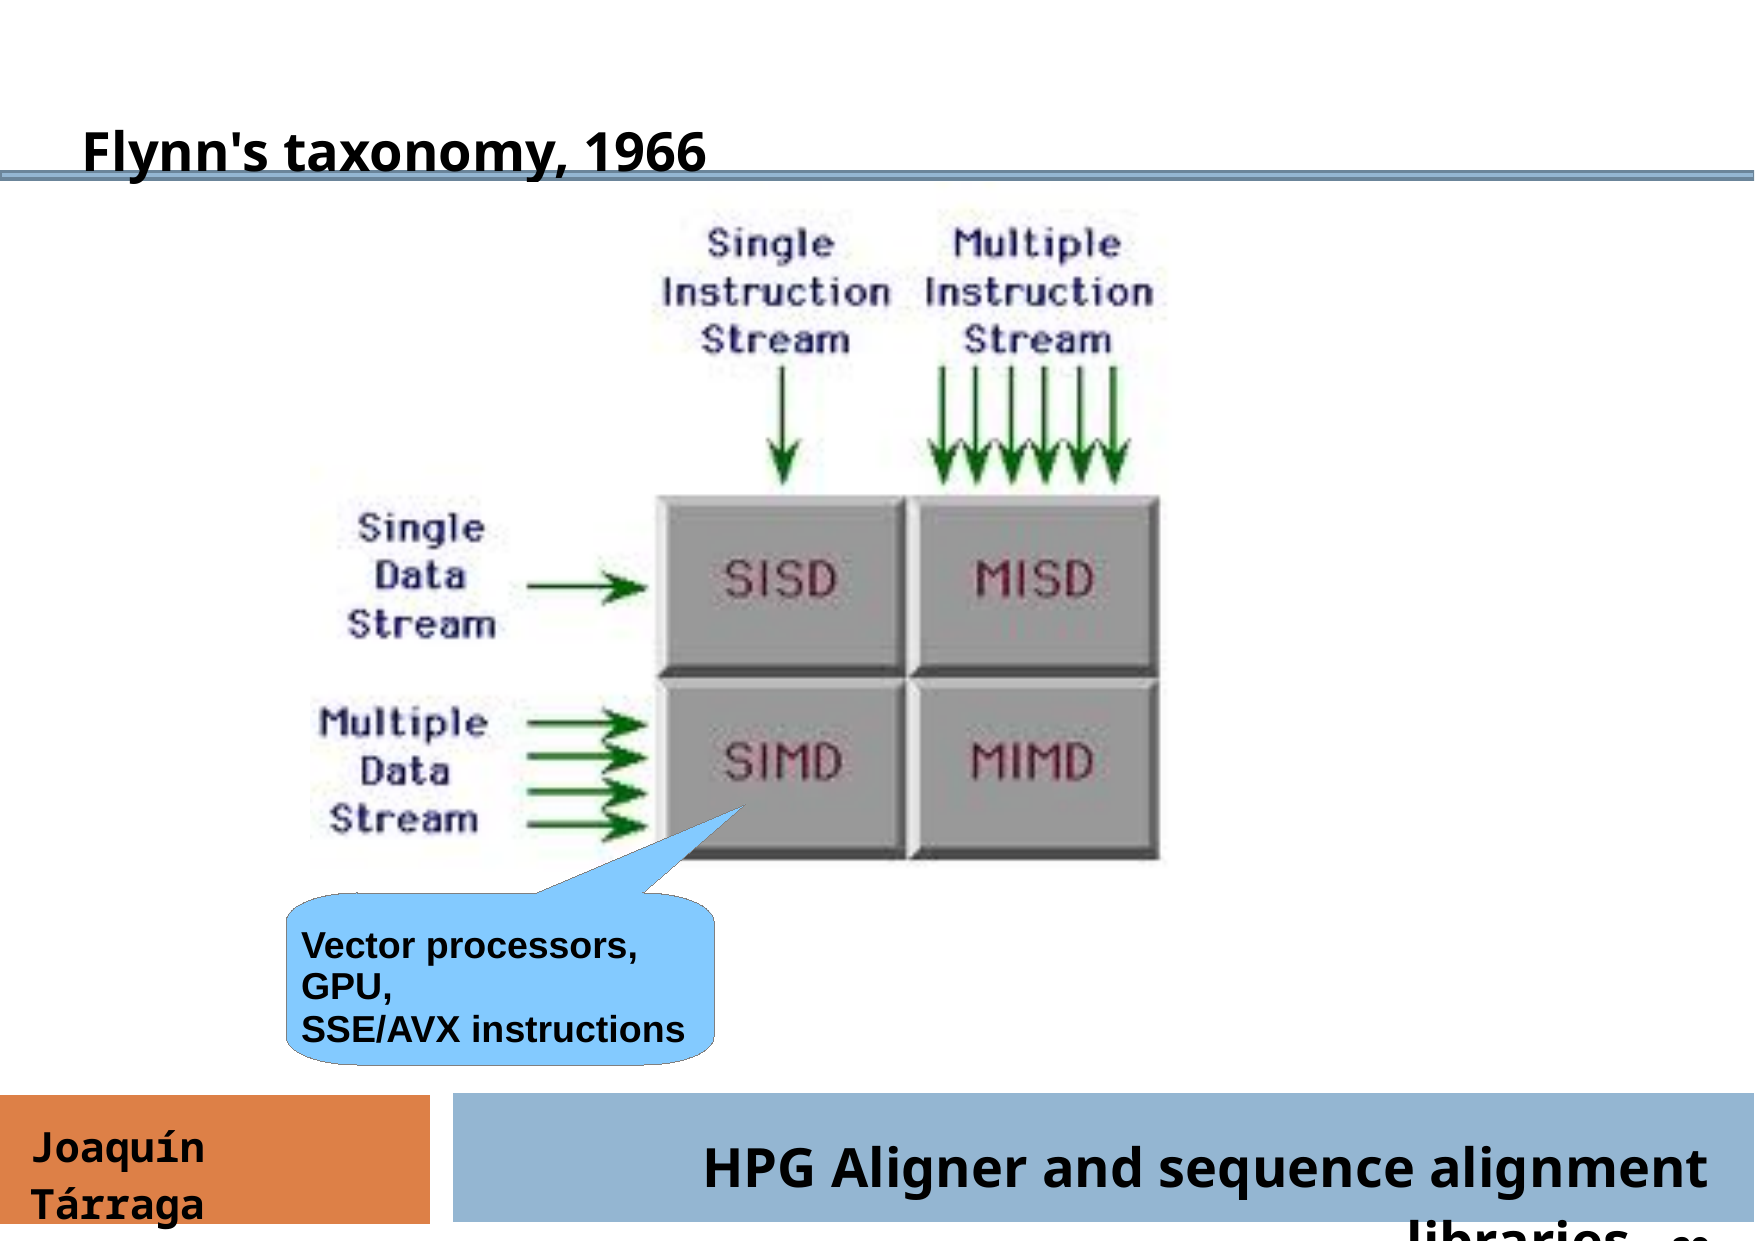

Flynn's taxonomy, 1966
Vector processors, GPU,
SSE/AVX instructions
Joaquín Tárraga
jtarraga@cipf.es
HPG Aligner and sequence alignment libraries 29